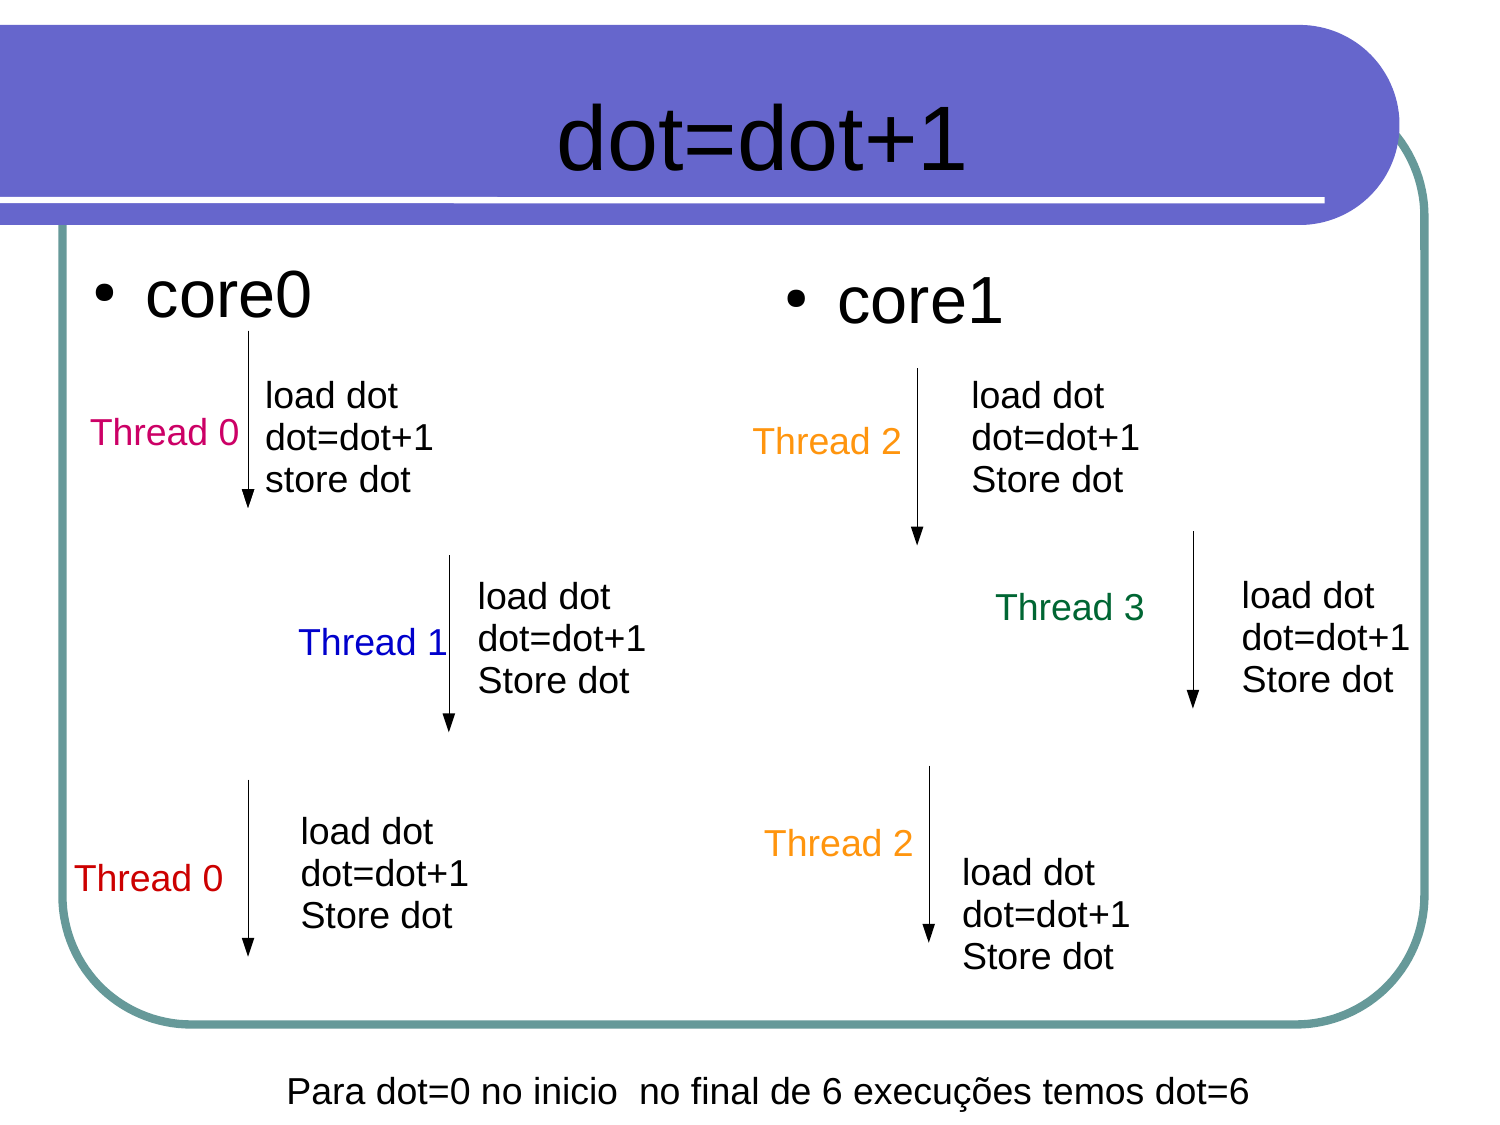

# dot=dot+1
core0
core1
load dot
dot=dot+1
store dot
load dot
dot=dot+1
Store dot
Thread 0
Thread 2
load dot
dot=dot+1
Store dot
load dot
dot=dot+1
Store dot
Thread 3
Thread 1
load dot
dot=dot+1
Store dot
Thread 2
load dot
dot=dot+1
Store dot
Thread 0
Para dot=0 no inicio no final de 6 execuções temos dot=6